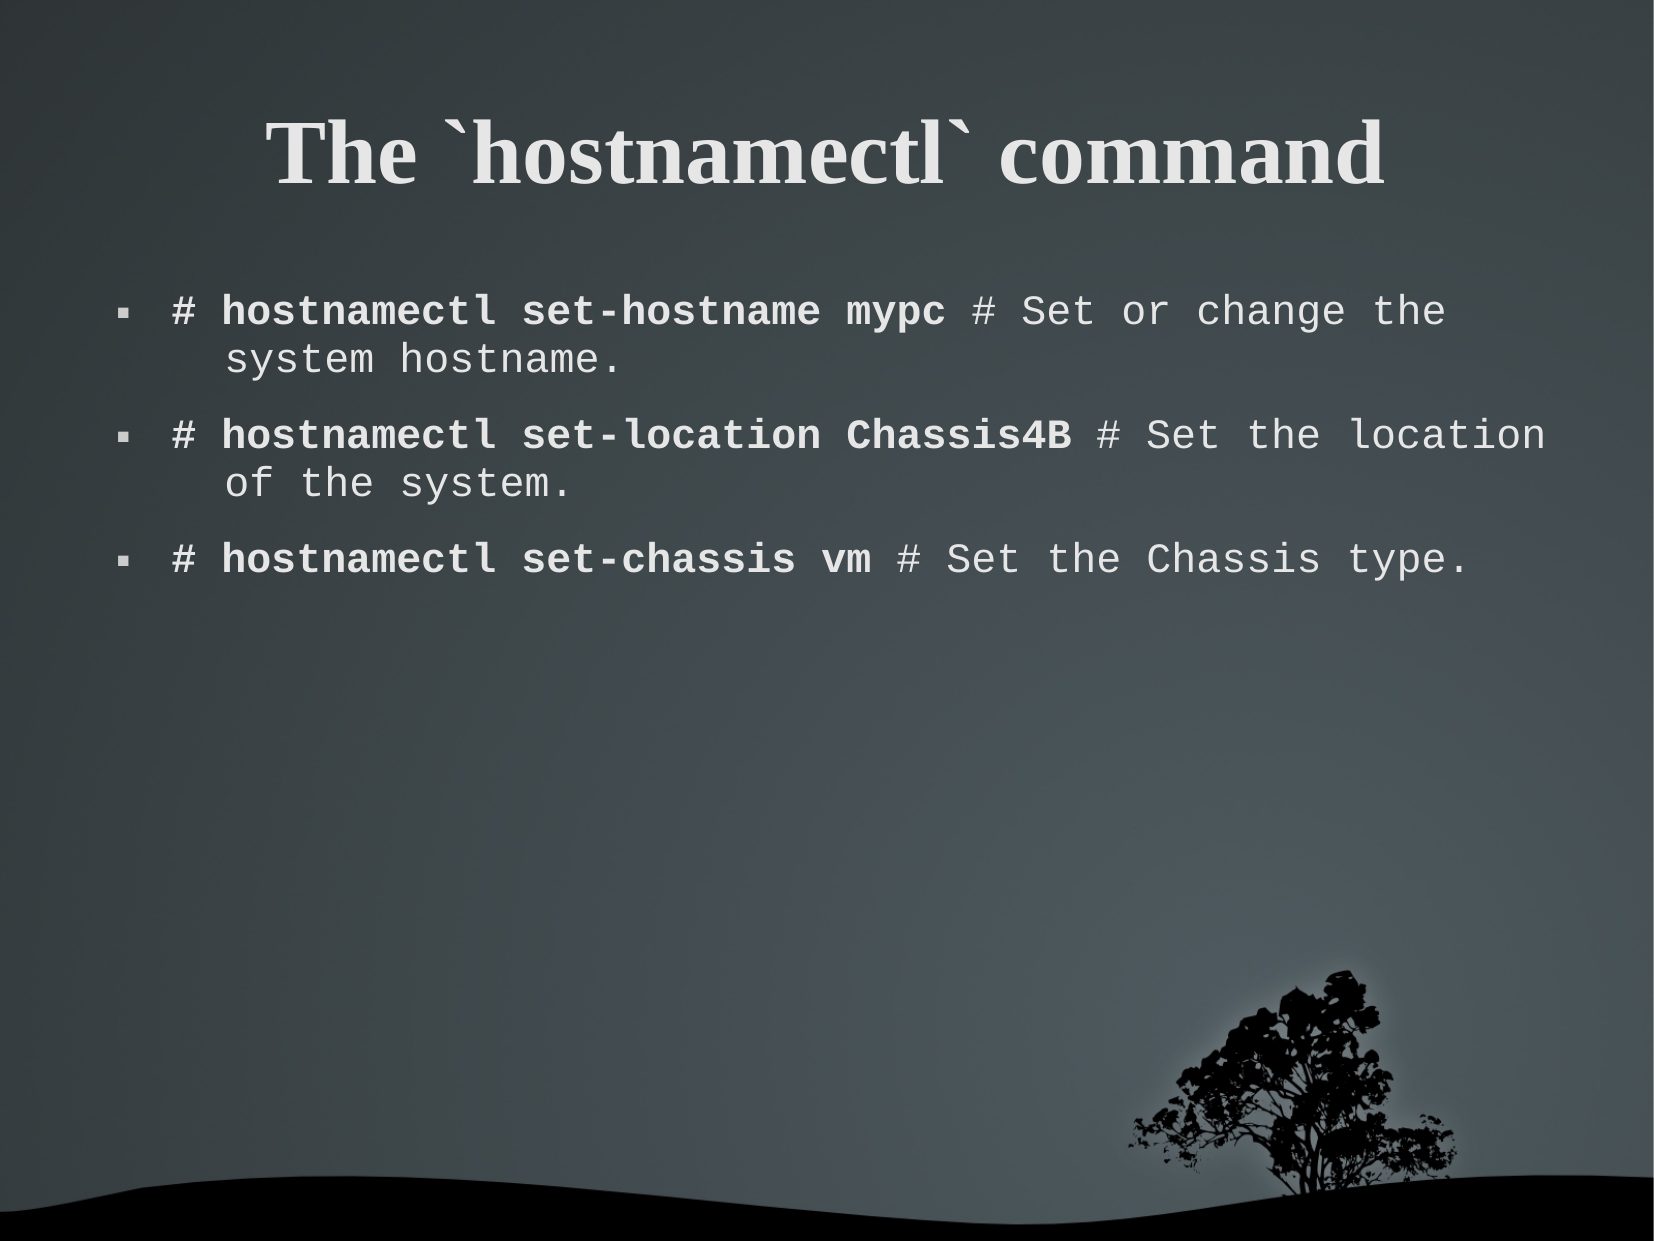

# The `hostnamectl` command
# hostnamectl set-hostname mypc # Set or change the system hostname.
# hostnamectl set-location Chassis4B # Set the location of the system.
# hostnamectl set-chassis vm # Set the Chassis type.